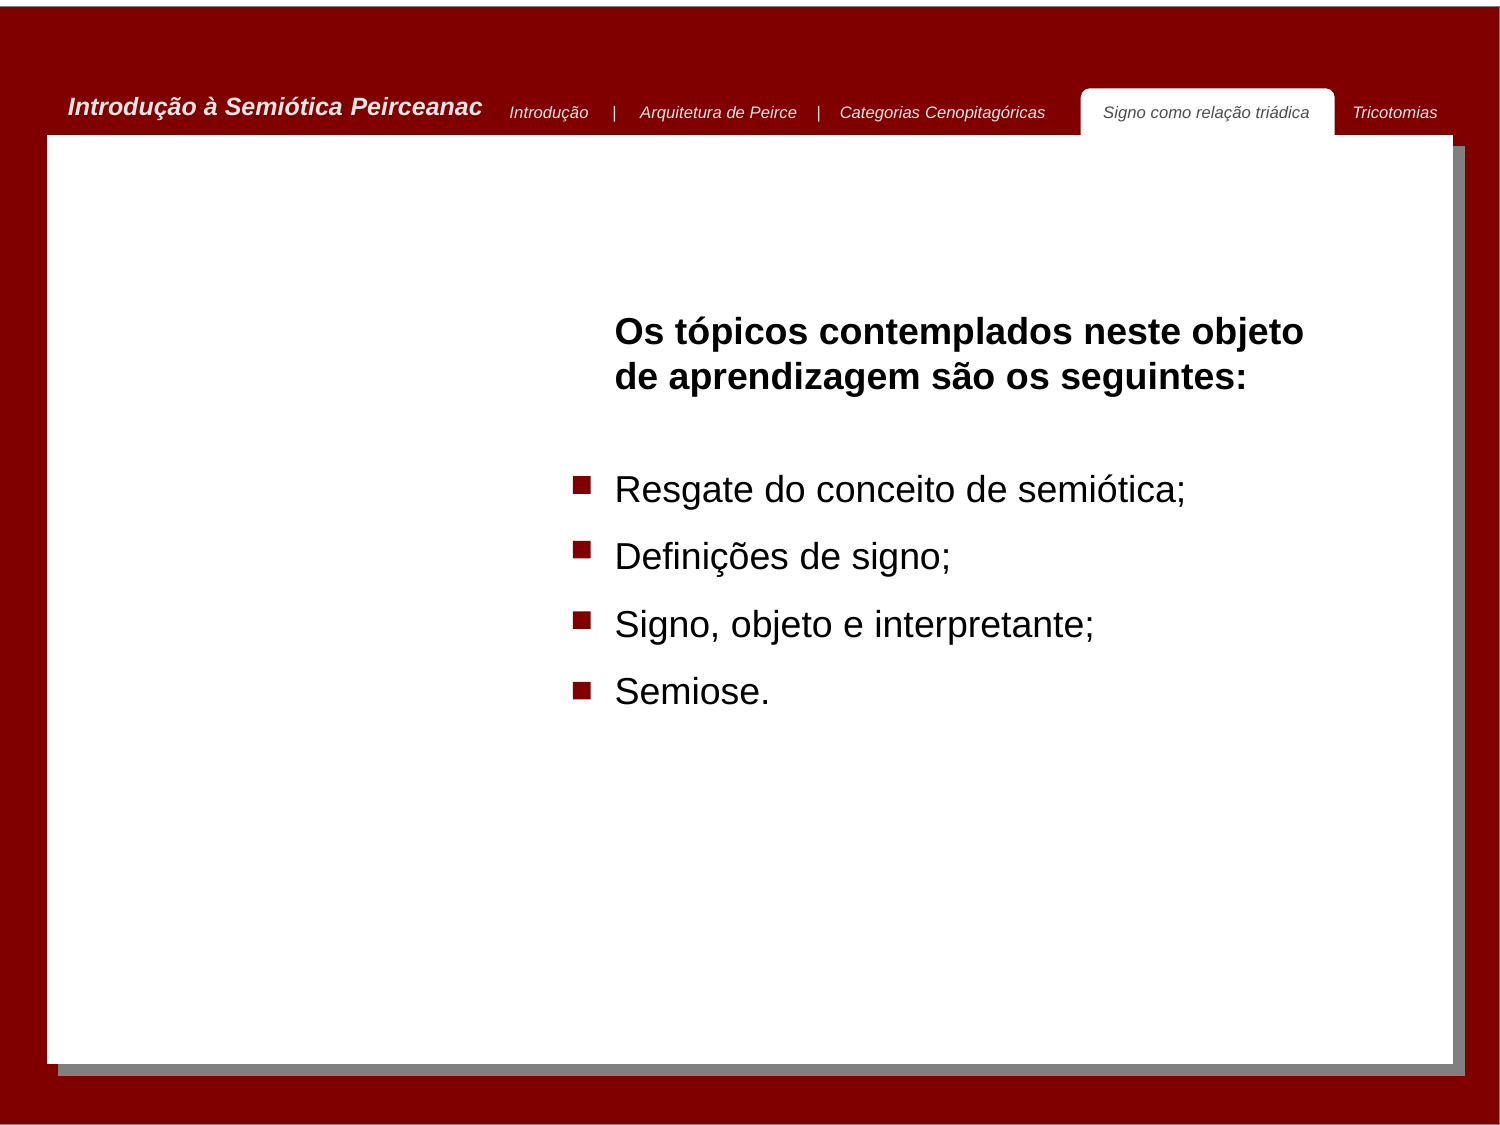

Os tópicos contemplados neste objeto de aprendizagem são os seguintes:
Resgate do conceito de semiótica;
Definições de signo;
Signo, objeto e interpretante;
Semiose.